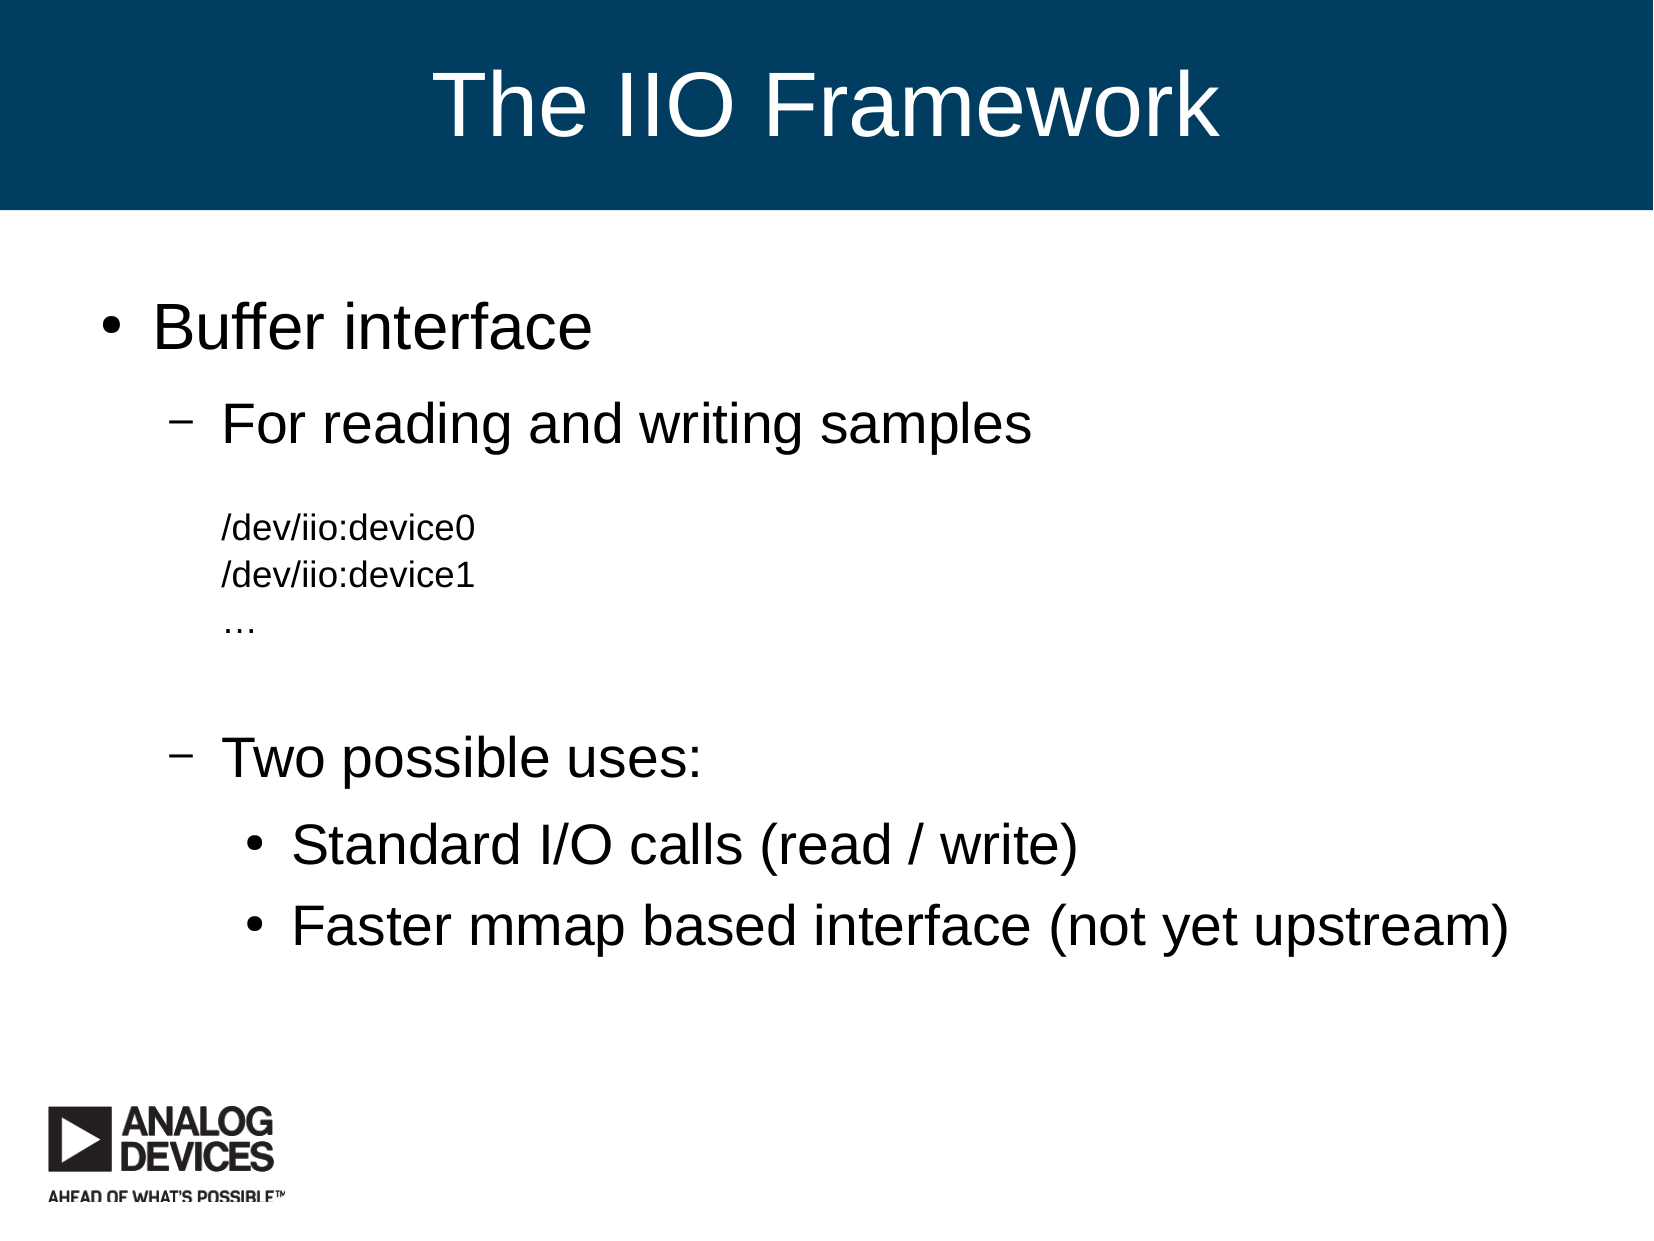

# The IIO Framework
Buffer interface
For reading and writing samples
/dev/iio:device0
/dev/iio:device1
…
Two possible uses:
Standard I/O calls (read / write)
Faster mmap based interface (not yet upstream)